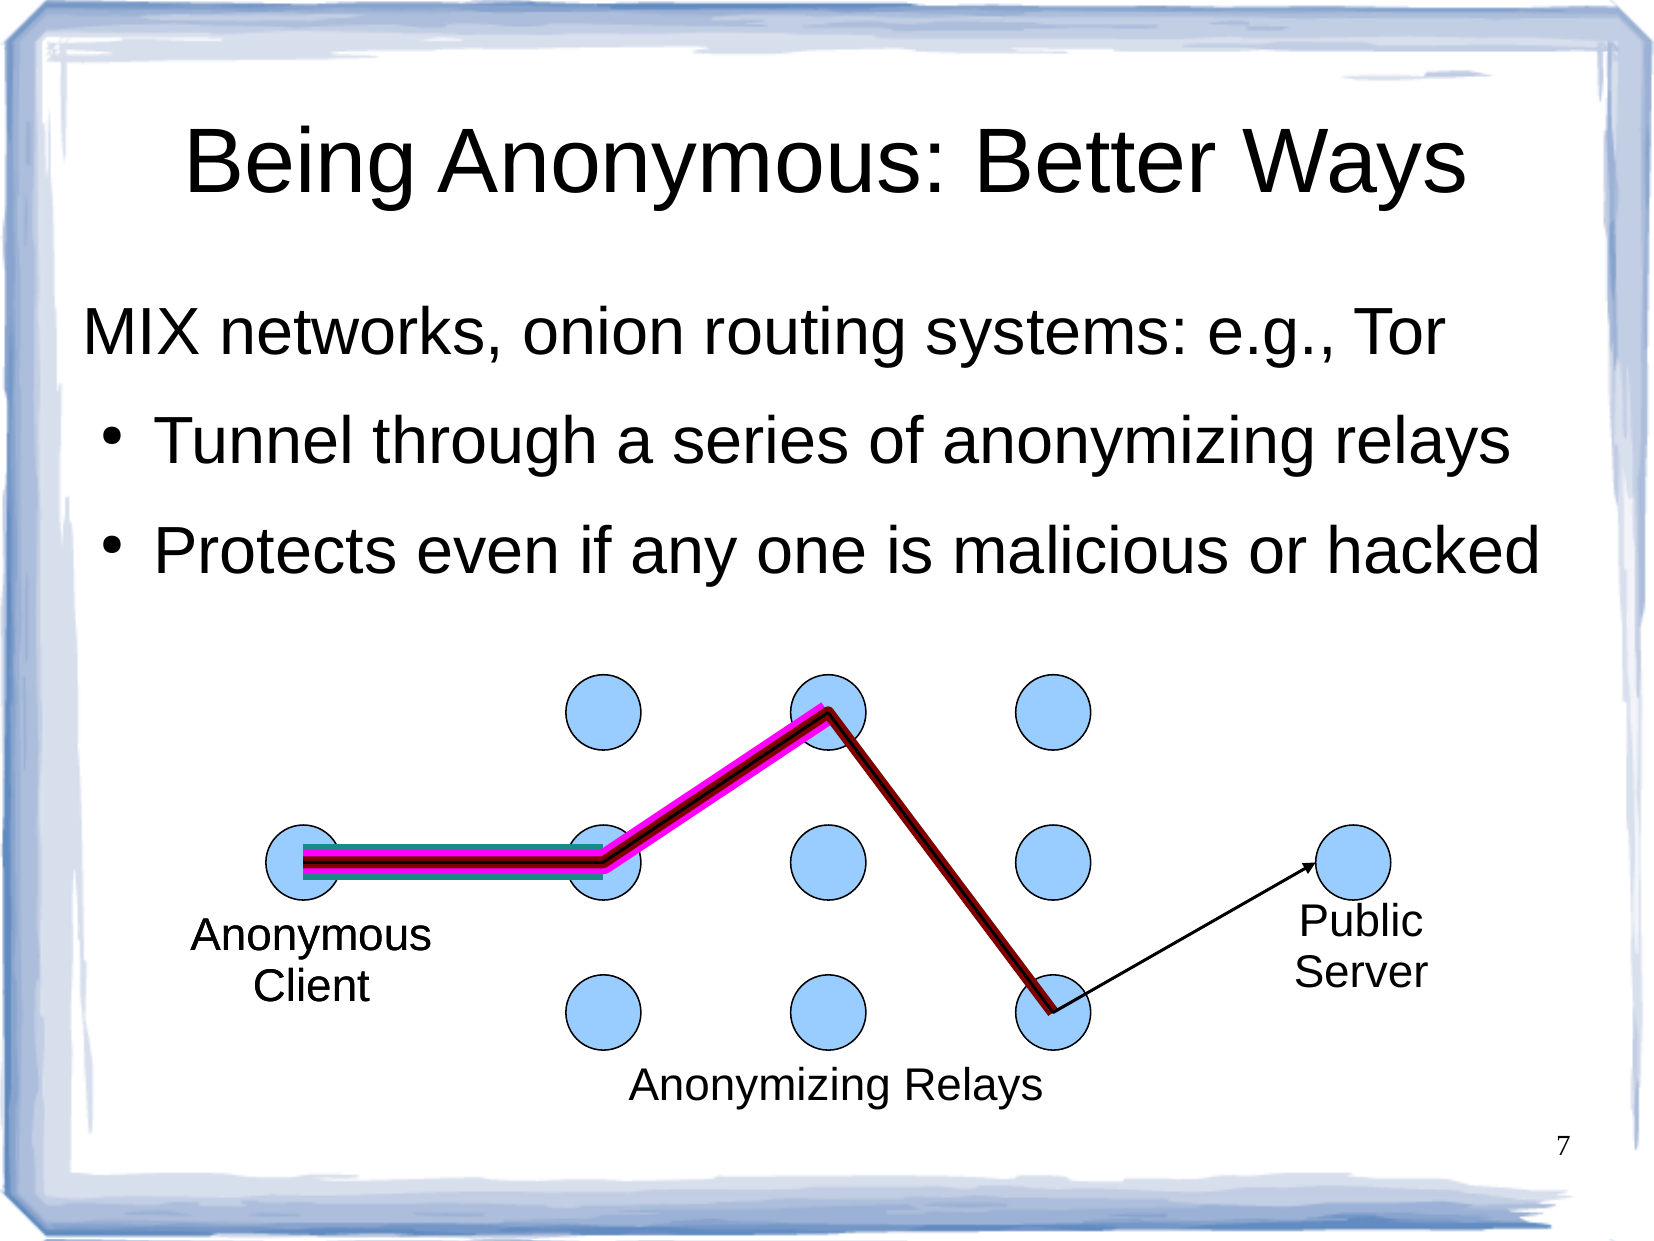

# Being Anonymous: Better Ways
MIX networks, onion routing systems: e.g., Tor
Tunnel through a series of anonymizing relays
Protects even if any one is malicious or hacked
Public
Server
Anonymous
Client
Anonymous
Client
Anonymizing Relays
7